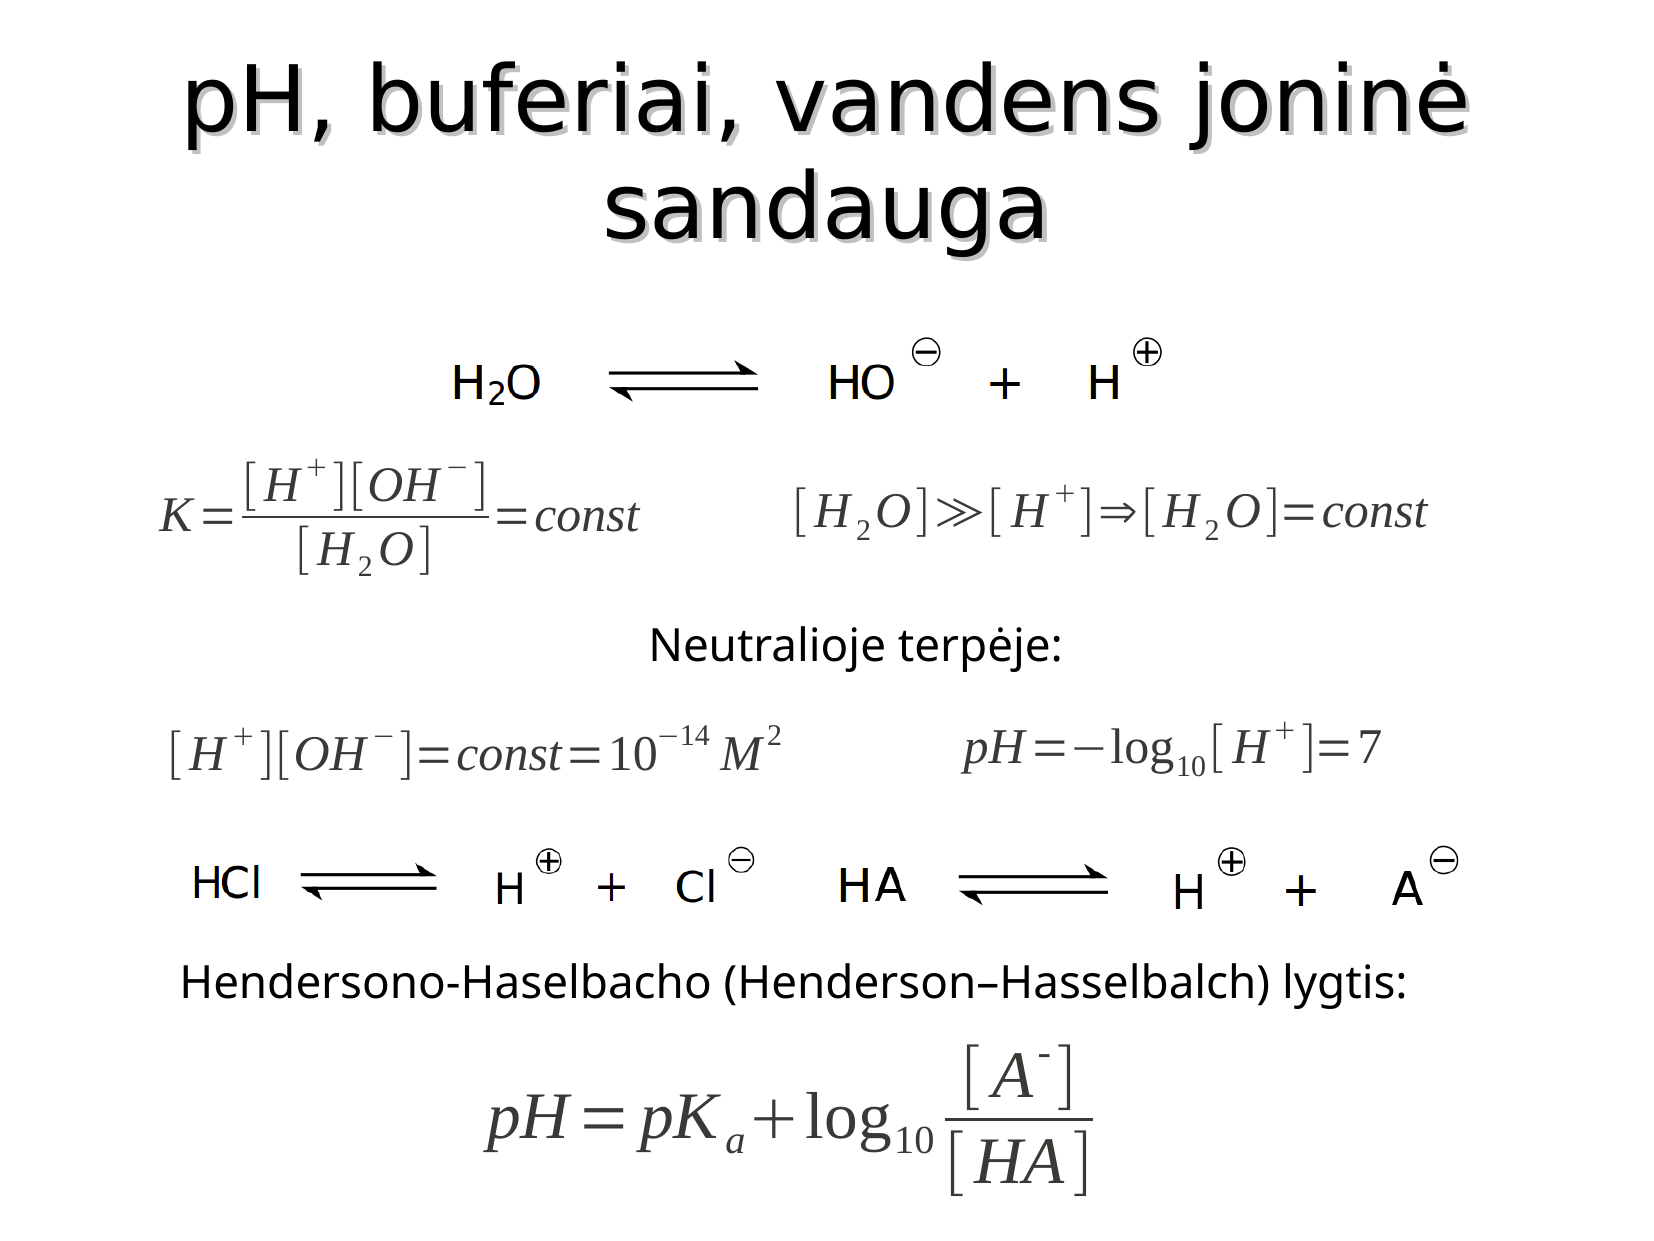

# pH, buferiai, vandens joninė sandauga
Neutralioje terpėje:
Hendersono-Haselbacho (Henderson–Hasselbalch) lygtis: